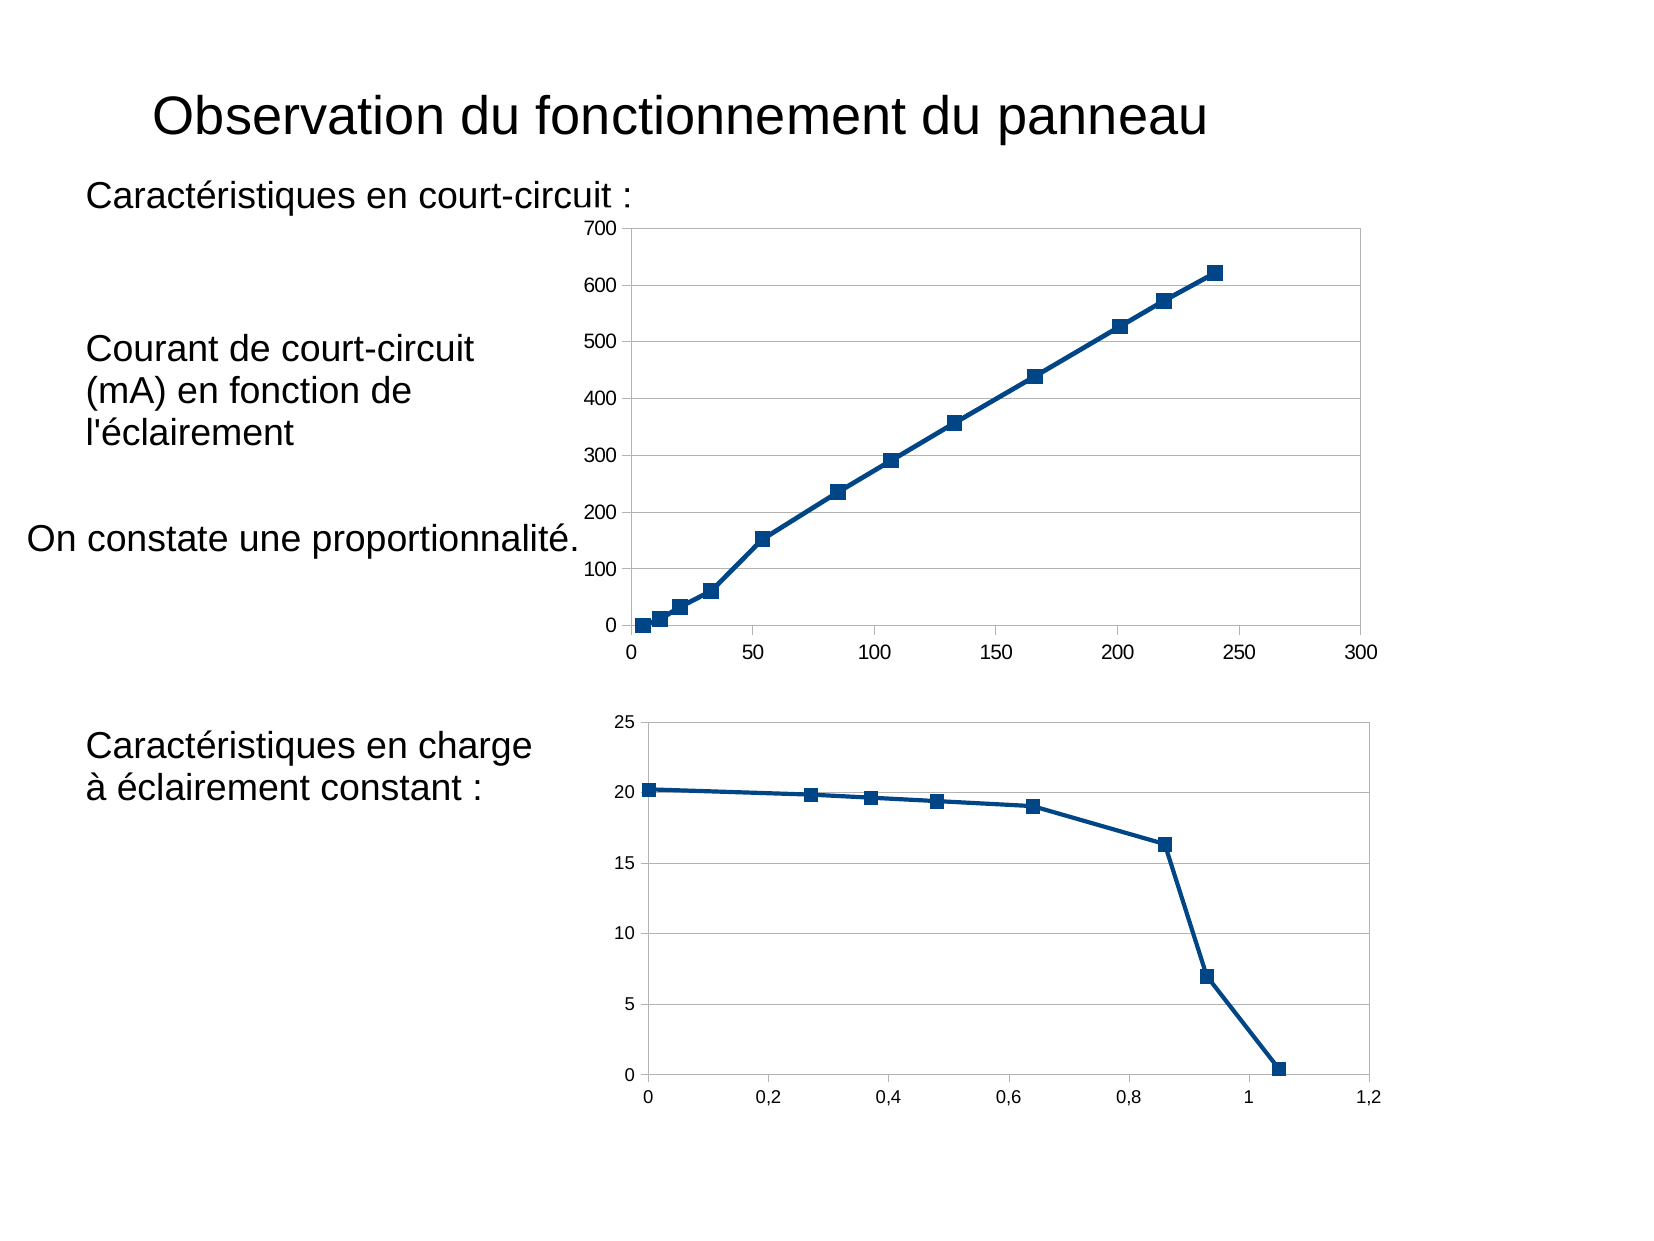

Observation du fonctionnement du panneau
Caractéristiques en court-circuit :
### Chart
| Category | Colonne B |
|---|---|Courant de court-circuit (mA) en fonction de l'éclairement
On constate une proportionnalité.
Caractéristiques en charge à éclairement constant :